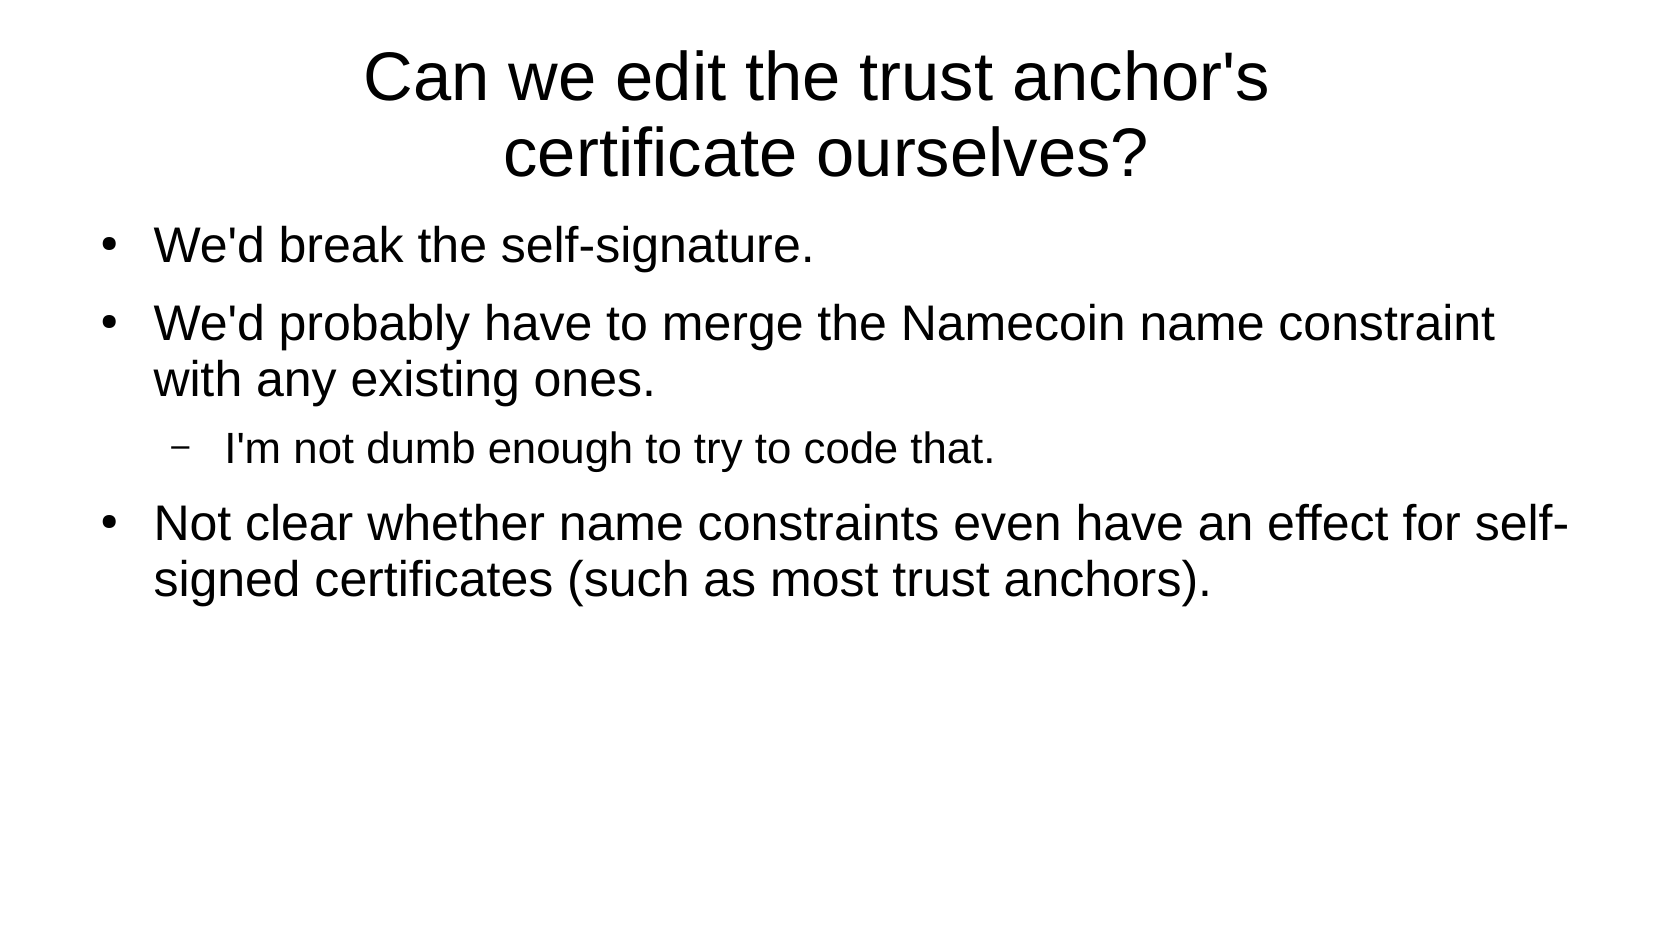

# Can we edit the trust anchor's certificate ourselves?
We'd break the self-signature.
We'd probably have to merge the Namecoin name constraint with any existing ones.
I'm not dumb enough to try to code that.
Not clear whether name constraints even have an effect for self-signed certificates (such as most trust anchors).